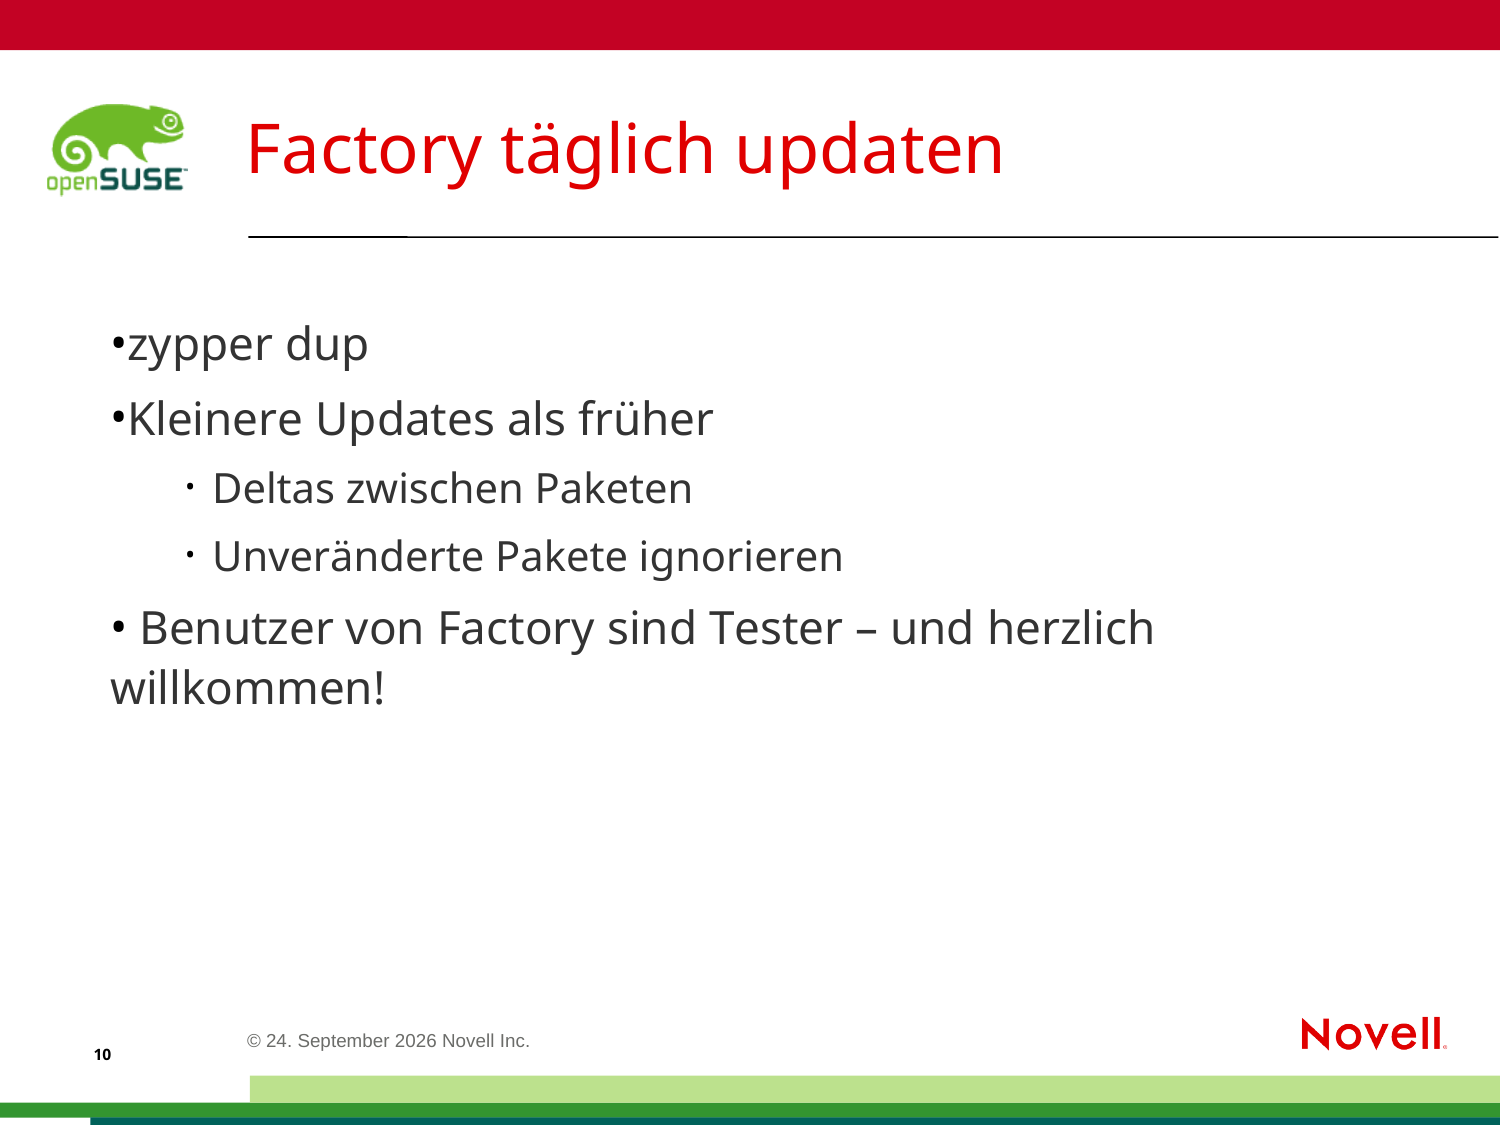

# Factory täglich updaten
zypper dup
Kleinere Updates als früher
Deltas zwischen Paketen
Unveränderte Pakete ignorieren
 Benutzer von Factory sind Tester – und herzlich willkommen!